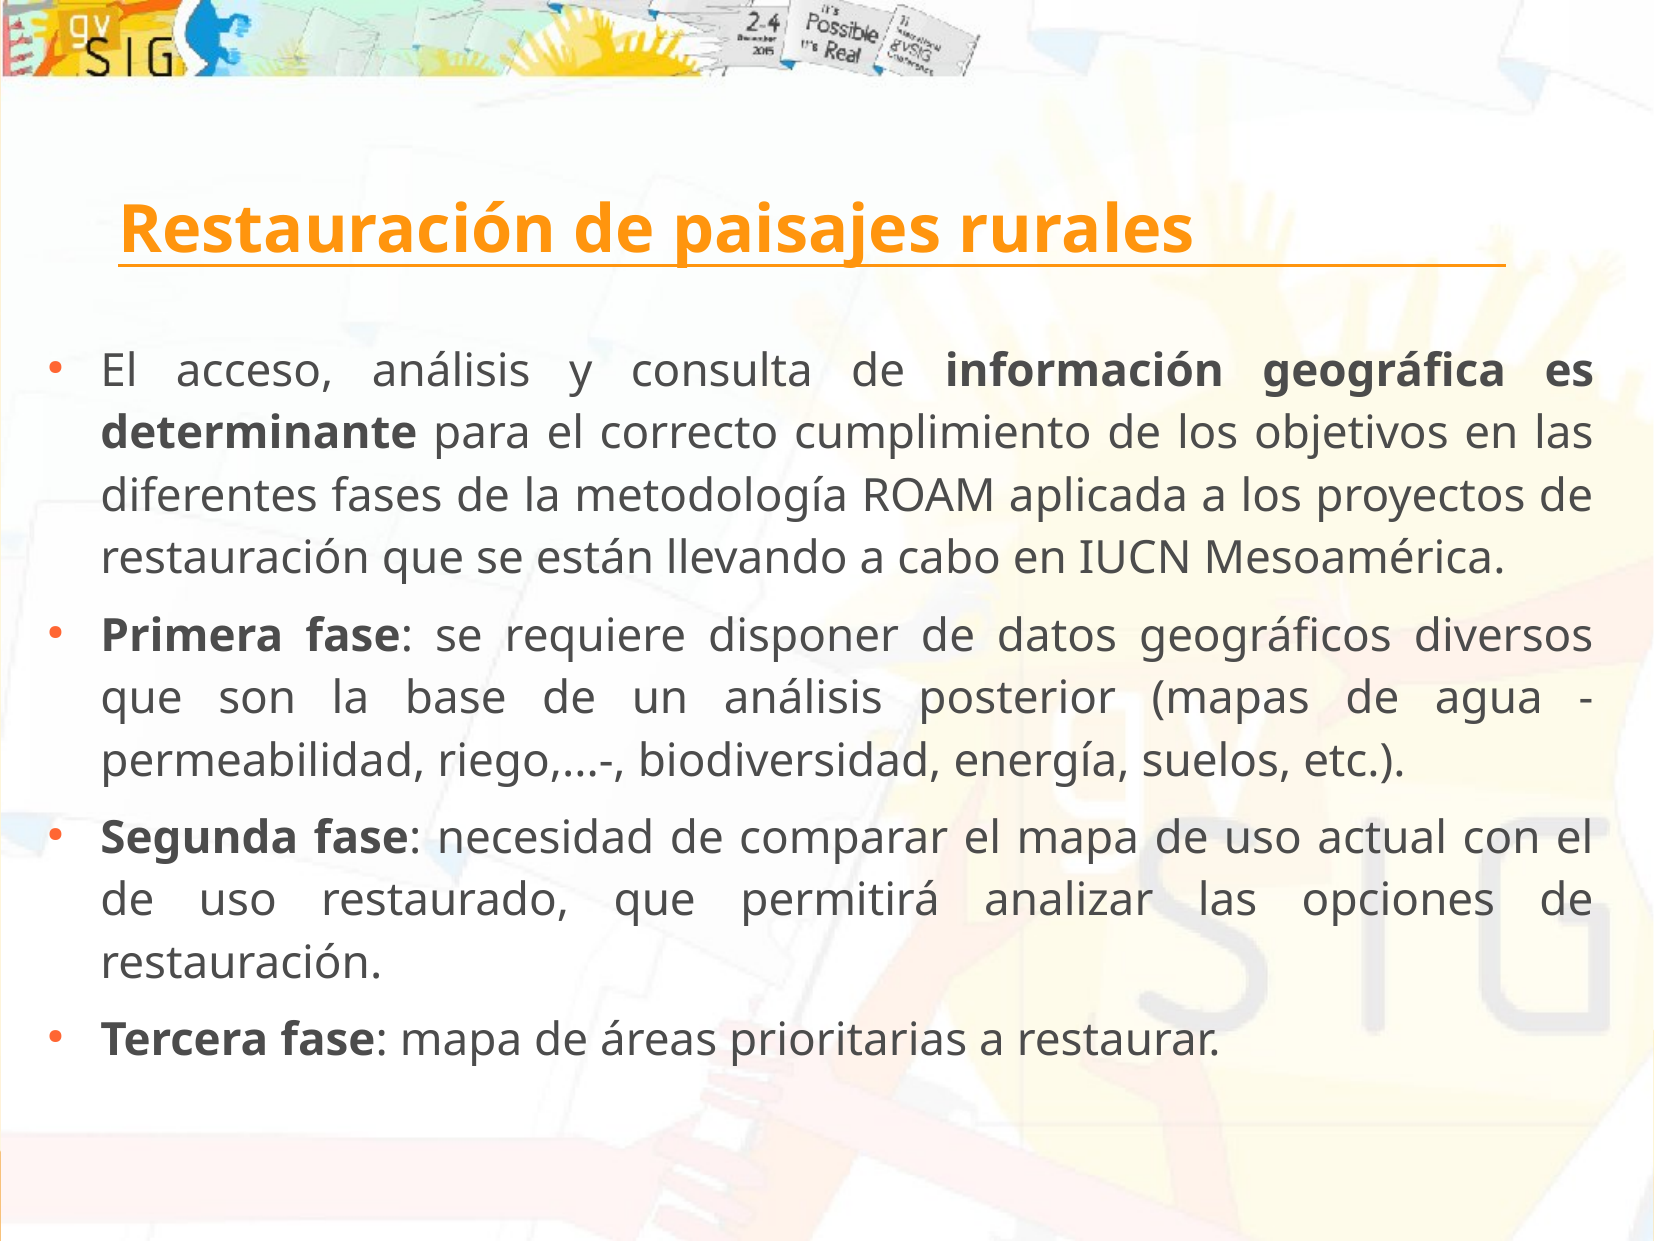

# Restauración de paisajes rurales
El acceso, análisis y consulta de información geográfica es determinante para el correcto cumplimiento de los objetivos en las diferentes fases de la metodología ROAM aplicada a los proyectos de restauración que se están llevando a cabo en IUCN Mesoamérica.
Primera fase: se requiere disponer de datos geográficos diversos que son la base de un análisis posterior (mapas de agua -permeabilidad, riego,...-, biodiversidad, energía, suelos, etc.).
Segunda fase: necesidad de comparar el mapa de uso actual con el de uso restaurado, que permitirá analizar las opciones de restauración.
Tercera fase: mapa de áreas prioritarias a restaurar.